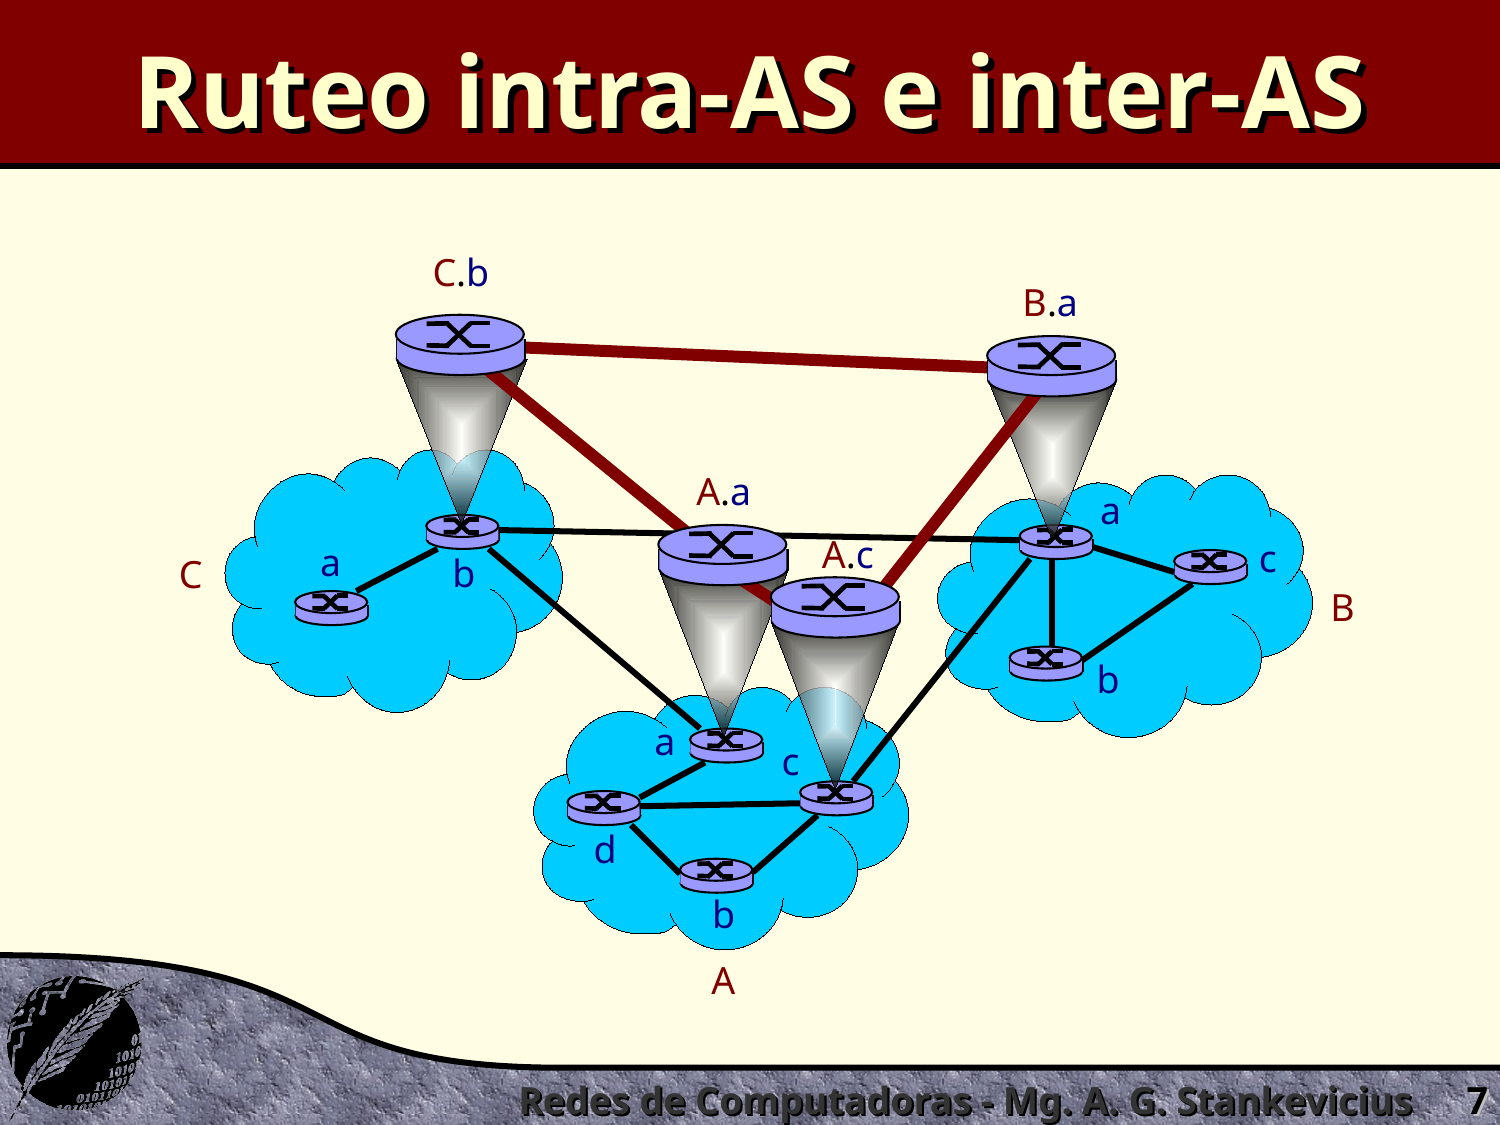

# Ruteo intra-AS e inter-AS
C.b
B.a
A.a
A.c
a
c
a
b
C
B
b
a
c
d
b
A
7